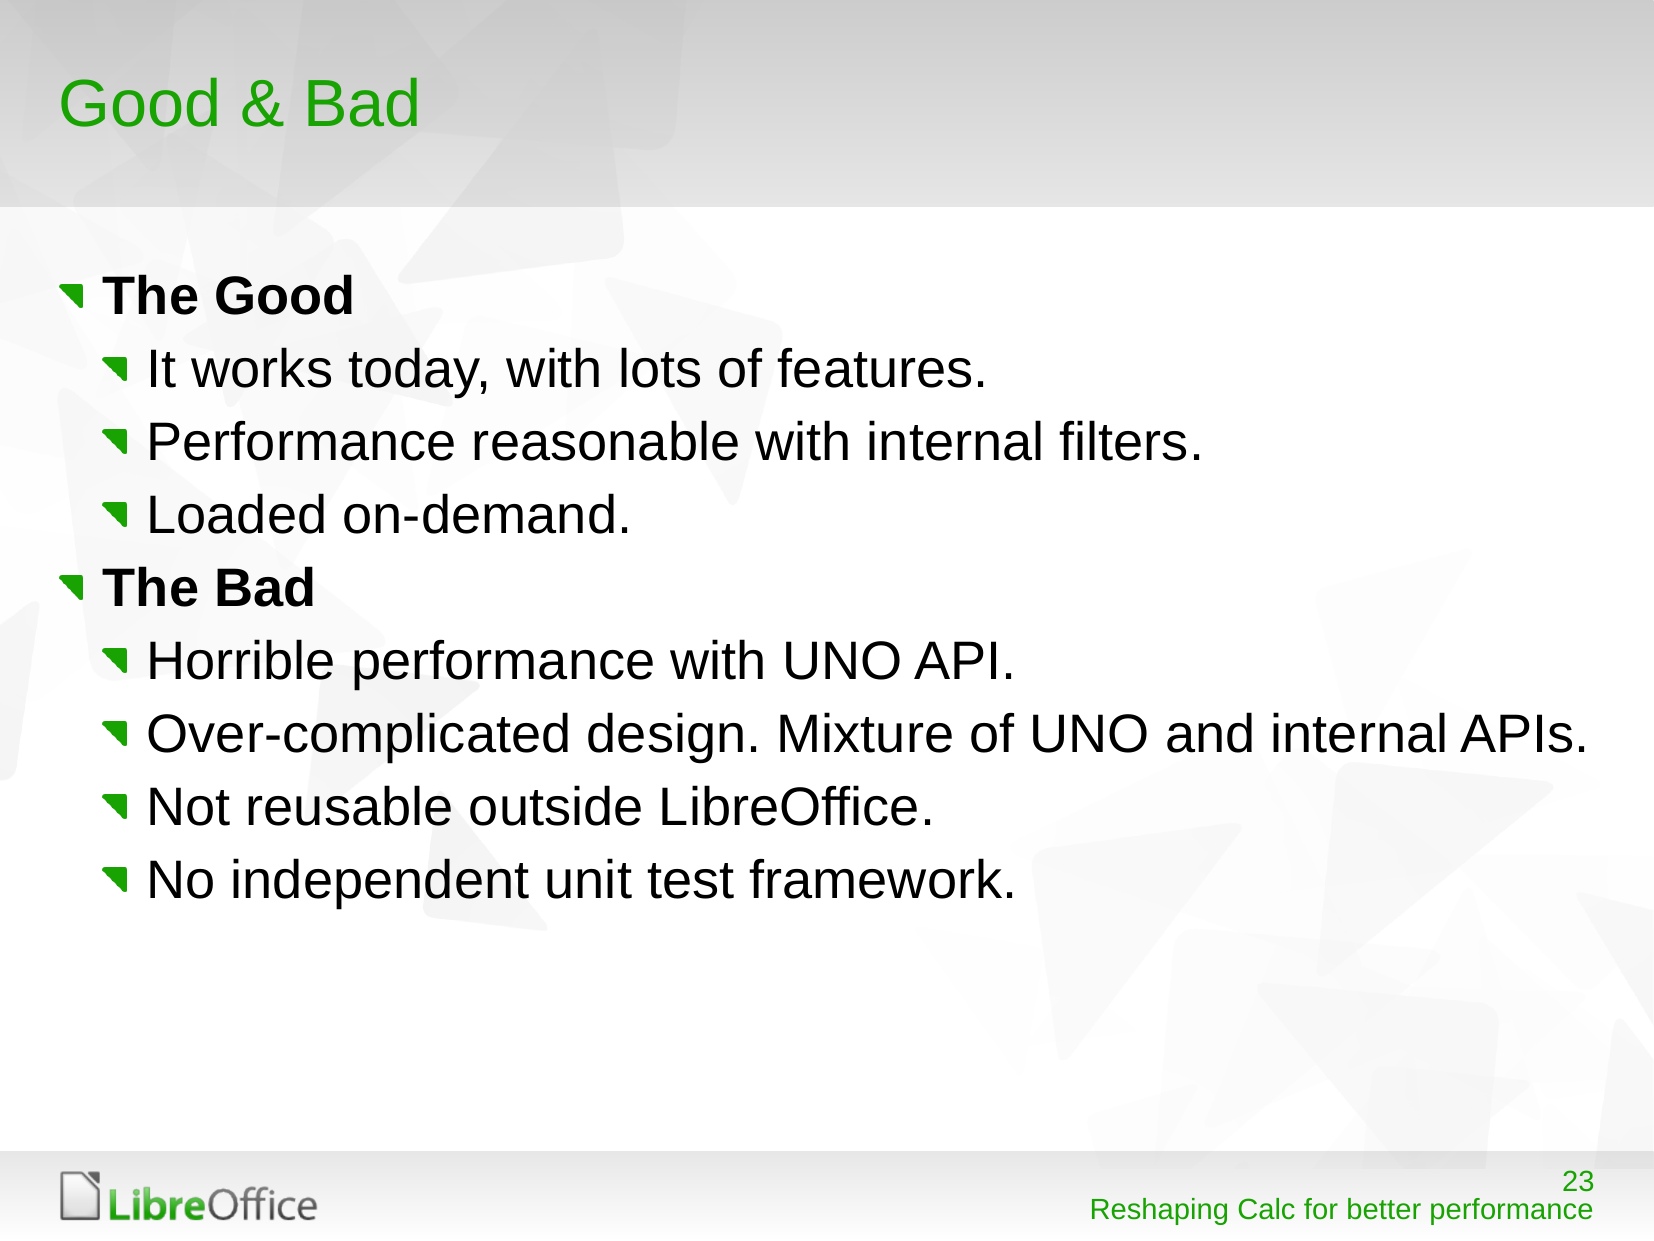

# Good & Bad
The Good
It works today, with lots of features.
Performance reasonable with internal filters.
Loaded on-demand.
The Bad
Horrible performance with UNO API.
Over-complicated design. Mixture of UNO and internal APIs.
Not reusable outside LibreOffice.
No independent unit test framework.
23
Reshaping Calc for better performance